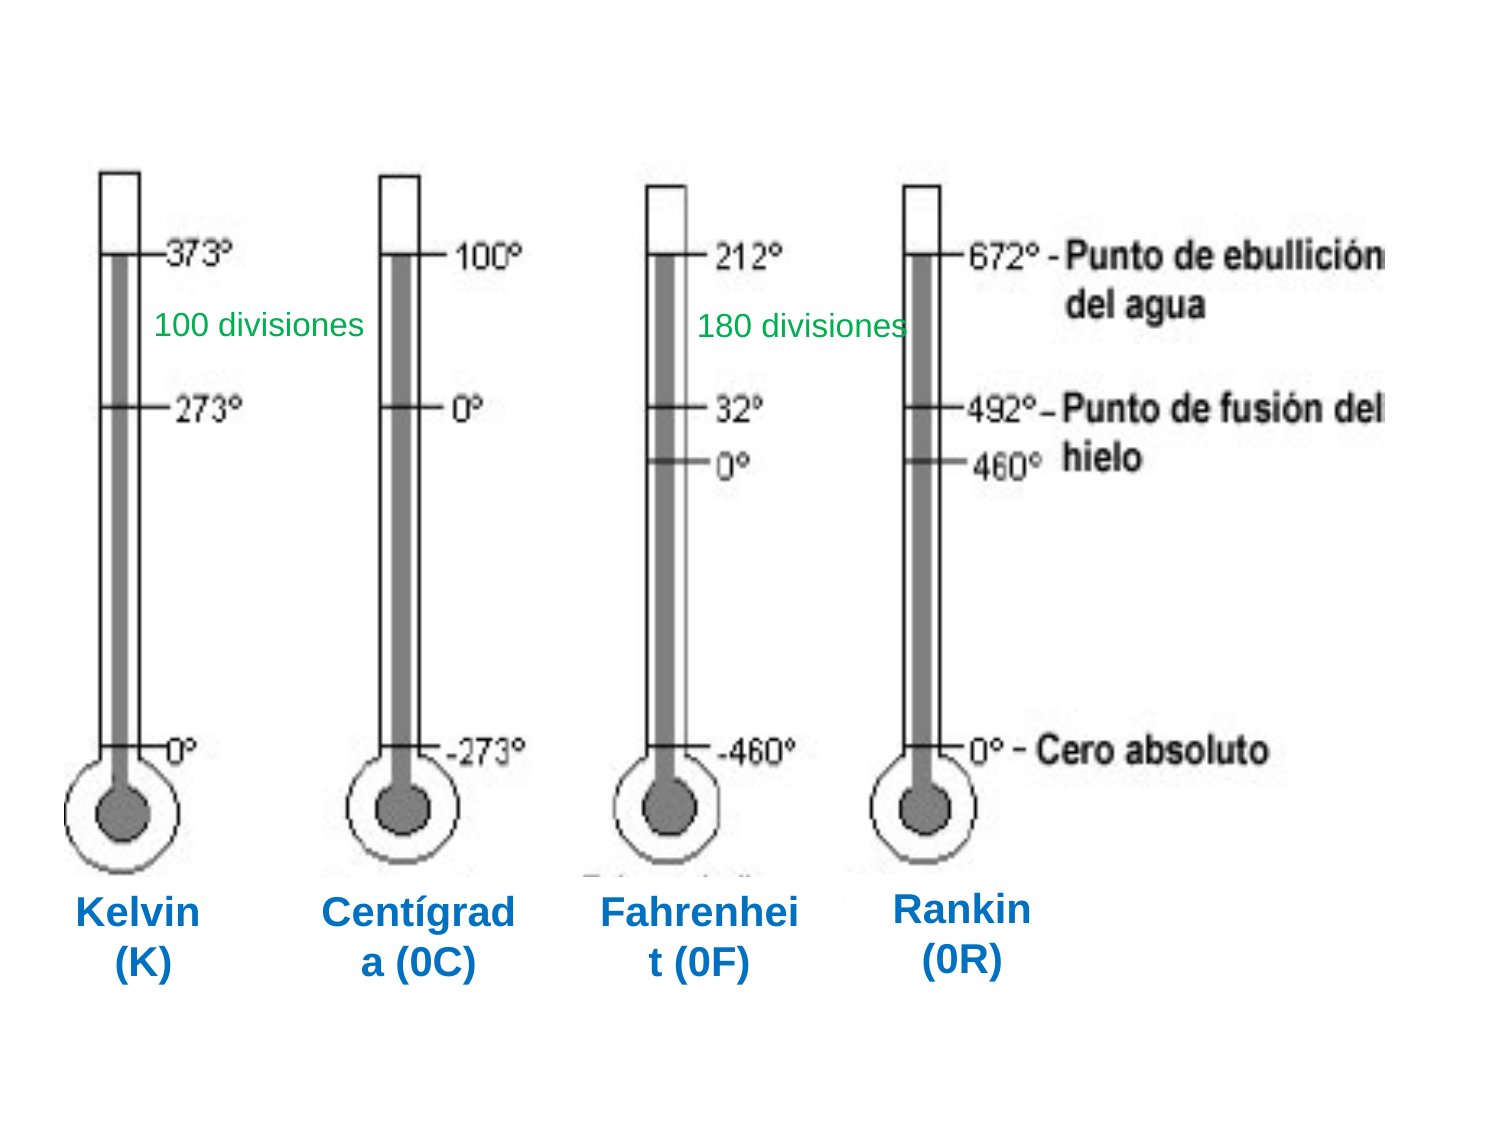

100 divisiones
180 divisiones
Rankin
(0R)
Kelvin
 (K)
Centígrada (0C)
Fahrenheit (0F)